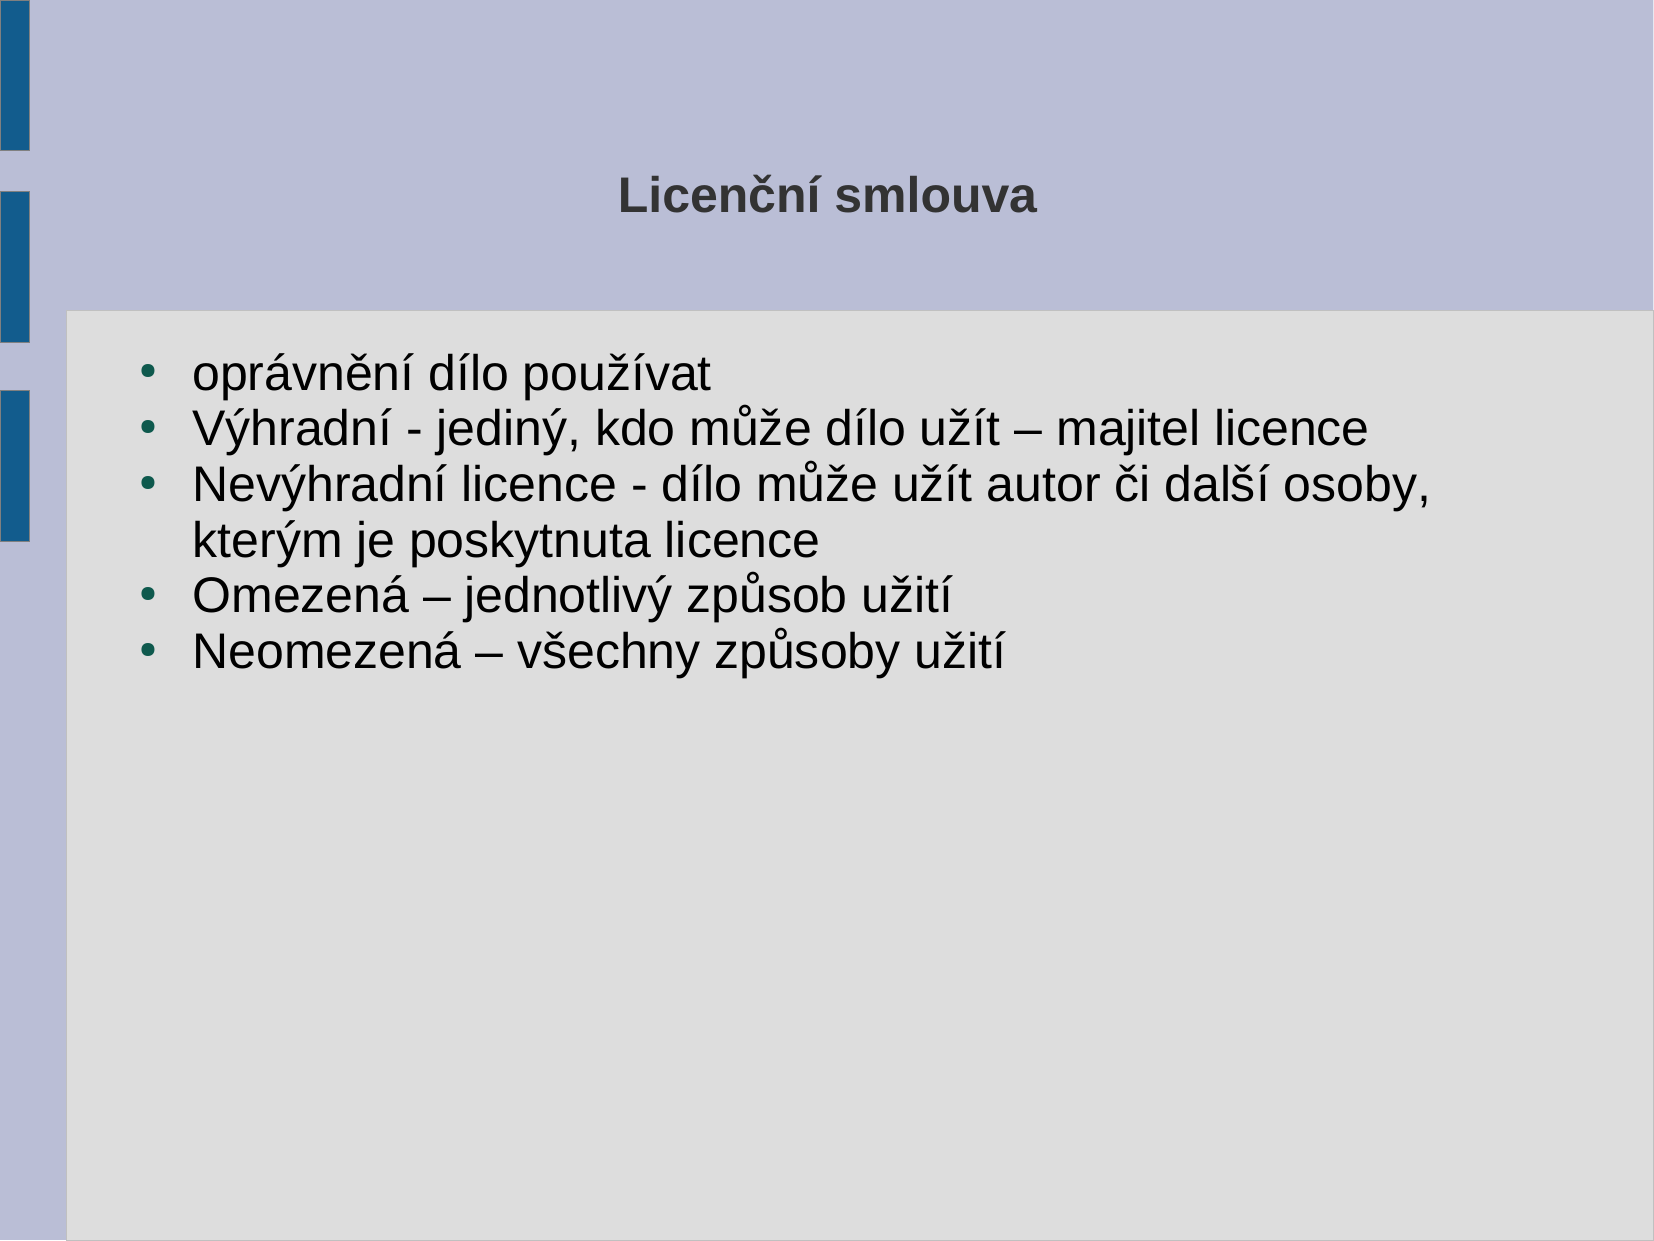

# Licenční smlouva
oprávnění dílo používat
Výhradní - jediný, kdo může dílo užít – majitel licence
Nevýhradní licence - dílo může užít autor či další osoby, kterým je poskytnuta licence
Omezená – jednotlivý způsob užití
Neomezená – všechny způsoby užití